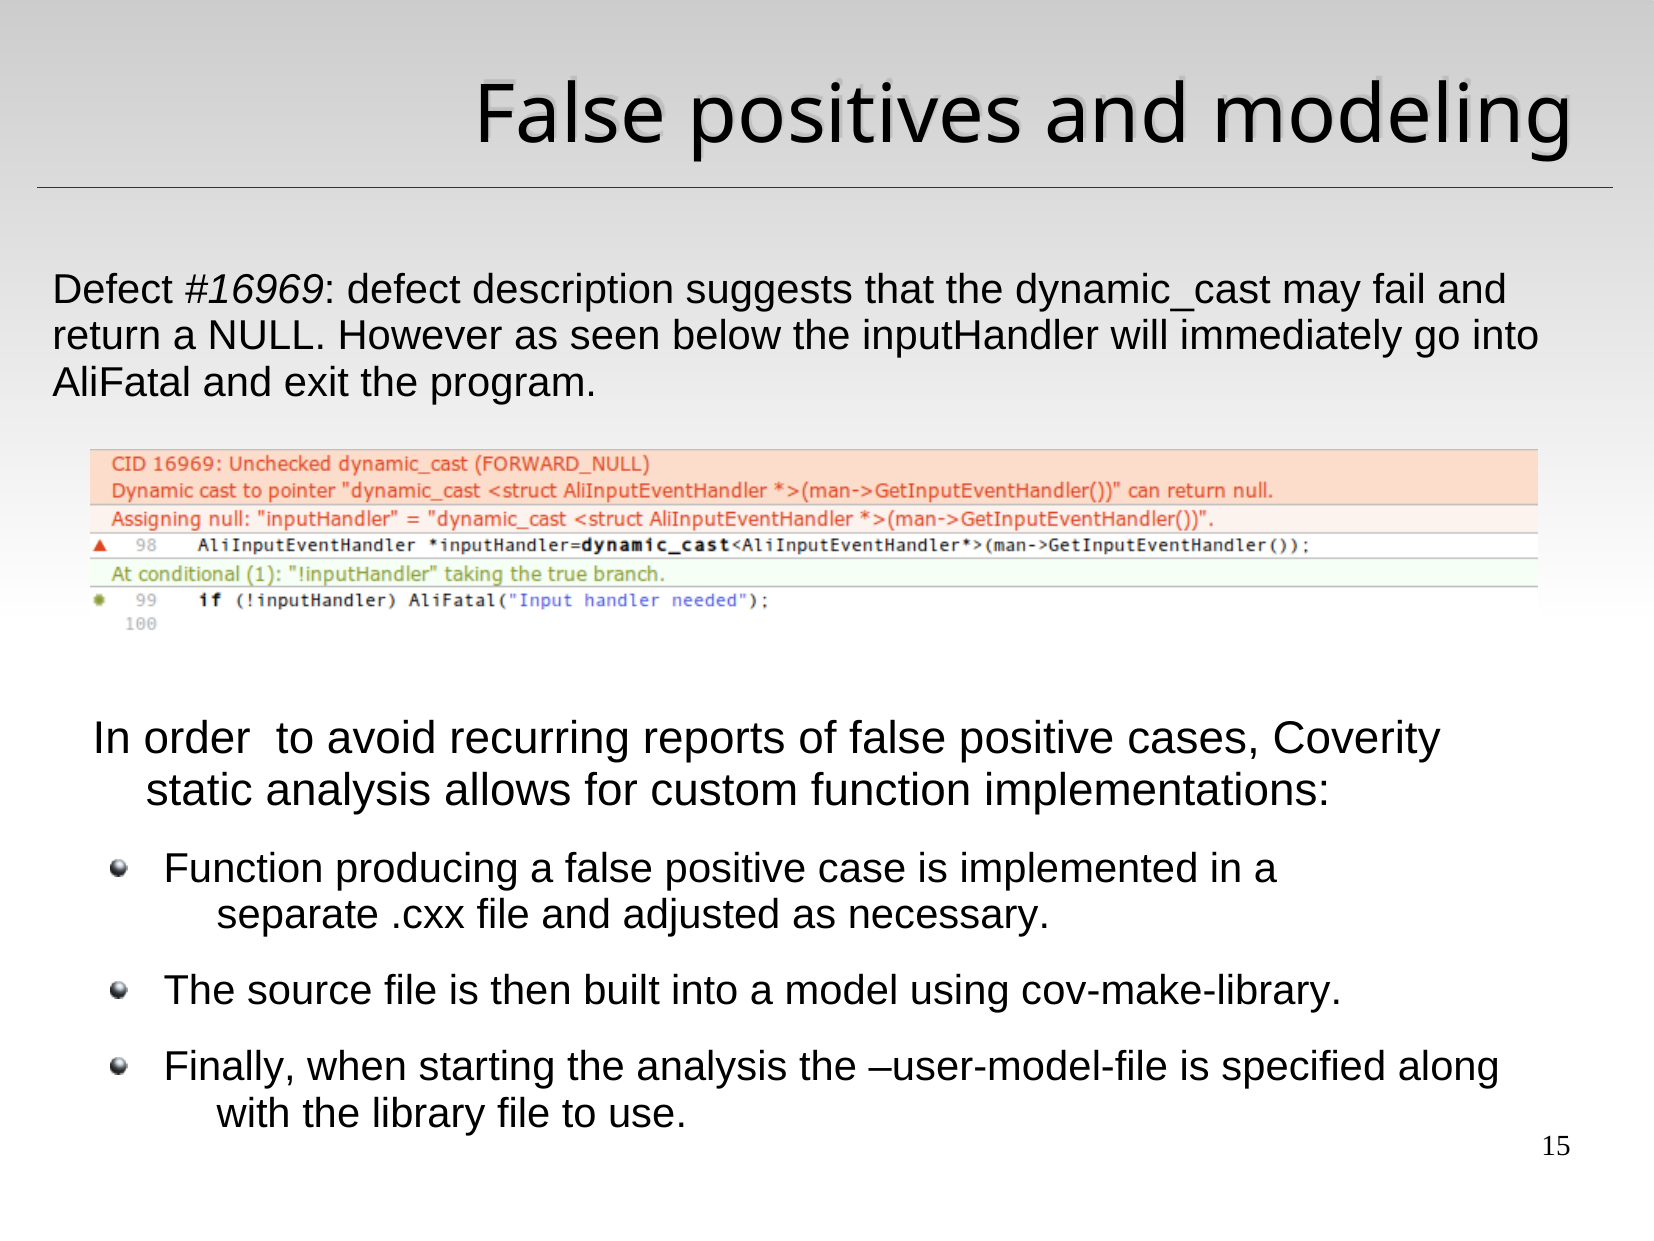

# False positives and modeling
Defect #16969: defect description suggests that the dynamic_cast may fail and
return a NULL. However as seen below the inputHandler will immediately go into
AliFatal and exit the program.
In order to avoid recurring reports of false positive cases, Coverity static analysis allows for custom function implementations:
Function producing a false positive case is implemented in a separate .cxx file and adjusted as necessary.
The source file is then built into a model using cov-make-library.
Finally, when starting the analysis the –user-model-file is specified along with the library file to use.
15